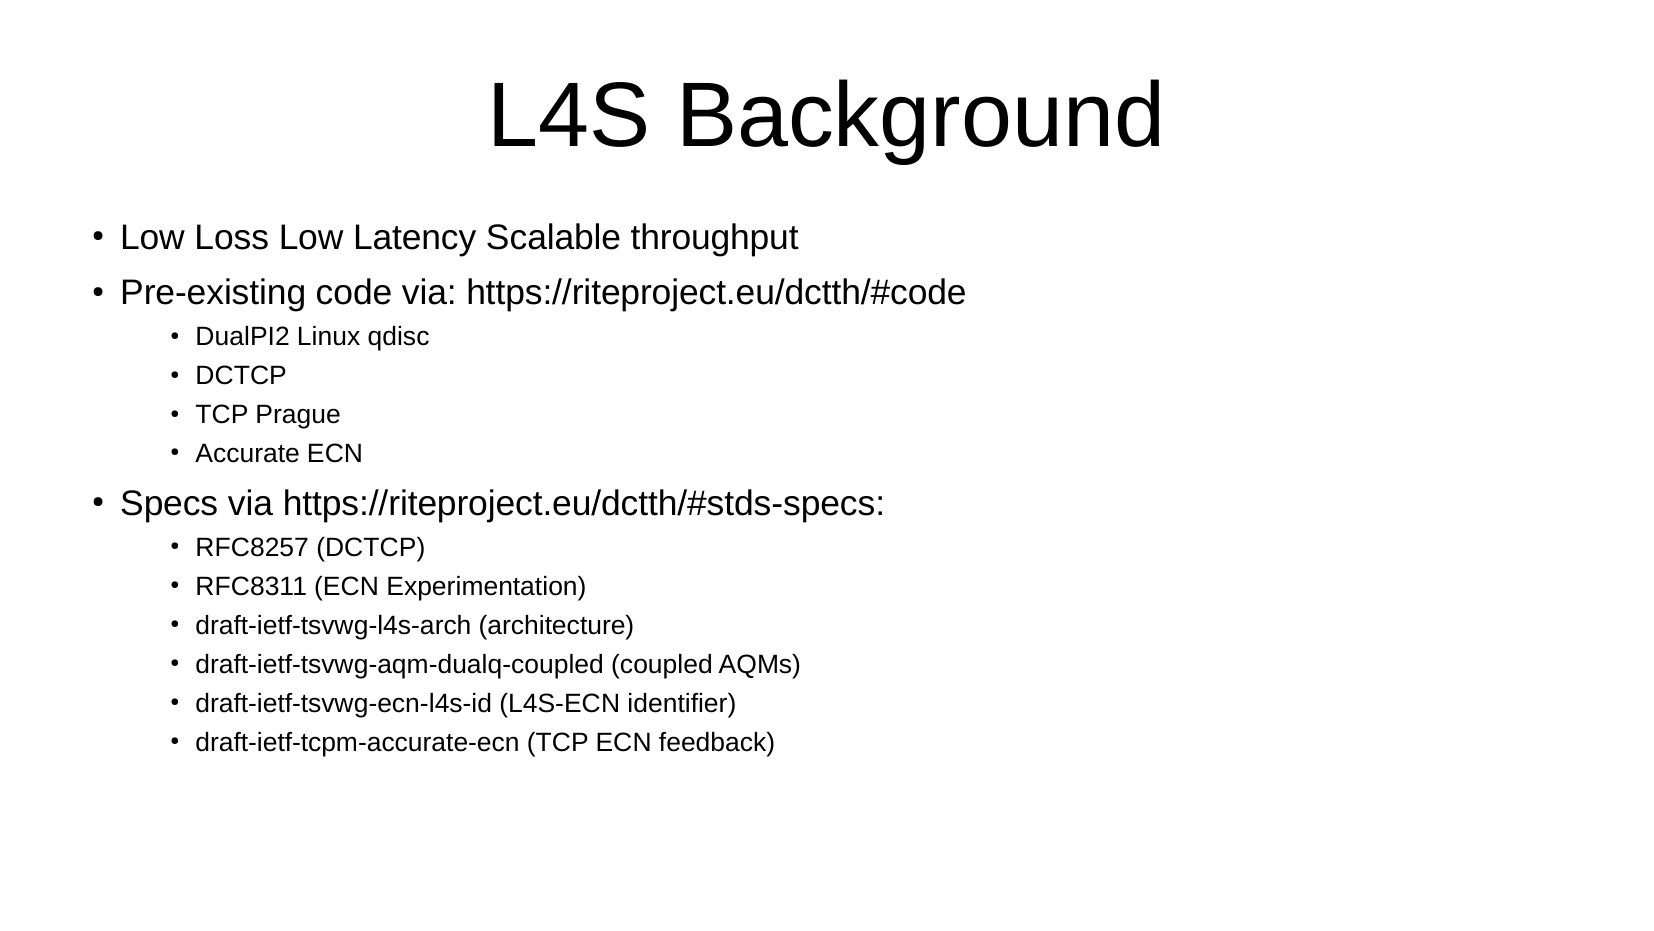

# L4S Background
Low Loss Low Latency Scalable throughput
Pre-existing code via: https://riteproject.eu/dctth/#code
DualPI2 Linux qdisc
DCTCP
TCP Prague
Accurate ECN
Specs via https://riteproject.eu/dctth/#stds-specs:
RFC8257 (DCTCP)
RFC8311 (ECN Experimentation)
draft-ietf-tsvwg-l4s-arch (architecture)
draft-ietf-tsvwg-aqm-dualq-coupled (coupled AQMs)
draft-ietf-tsvwg-ecn-l4s-id (L4S-ECN identifier)
draft-ietf-tcpm-accurate-ecn (TCP ECN feedback)